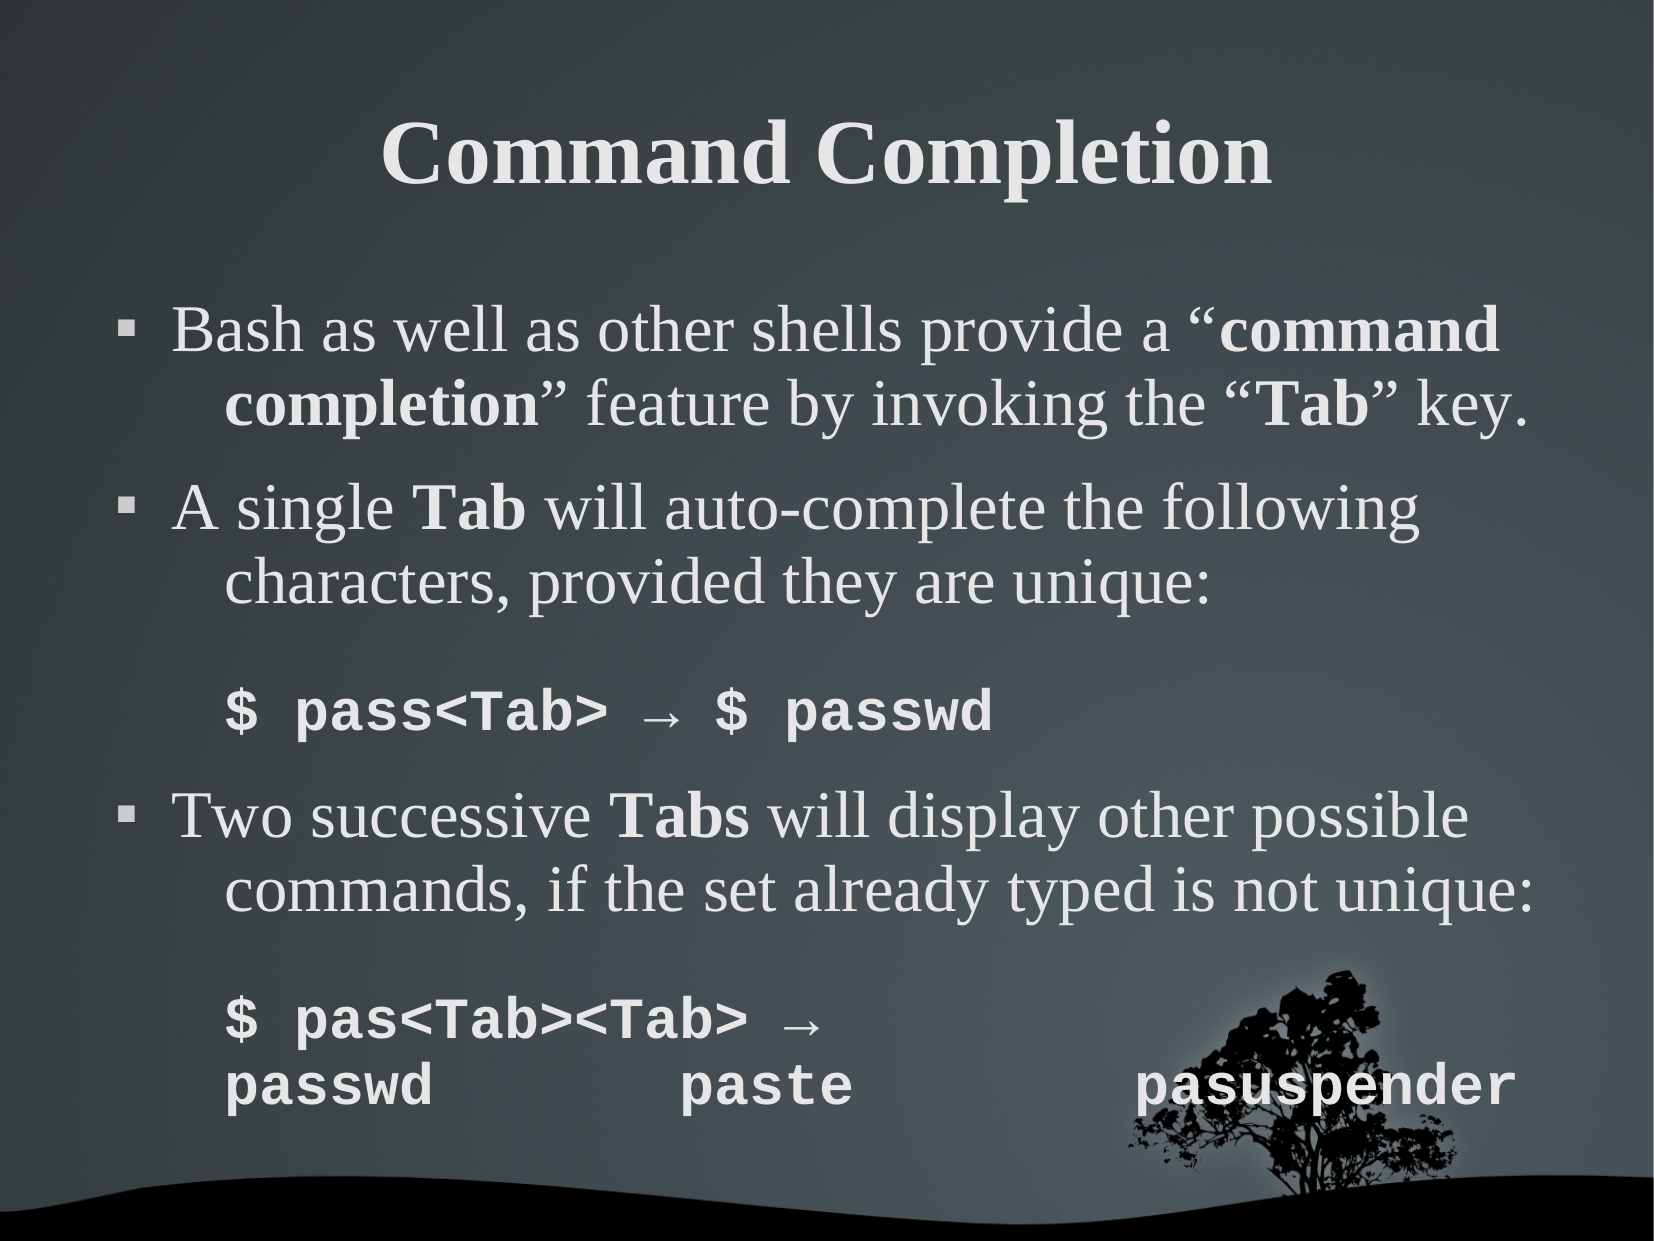

# Command Completion
Bash as well as other shells provide a “command completion” feature by invoking the “Tab” key.
A single Tab will auto-complete the following characters, provided they are unique:
$ pass<Tab> → $ passwd
Two successive Tabs will display other possible commands, if the set already typed is not unique:
$ pas<Tab><Tab> →
passwd paste pasuspender